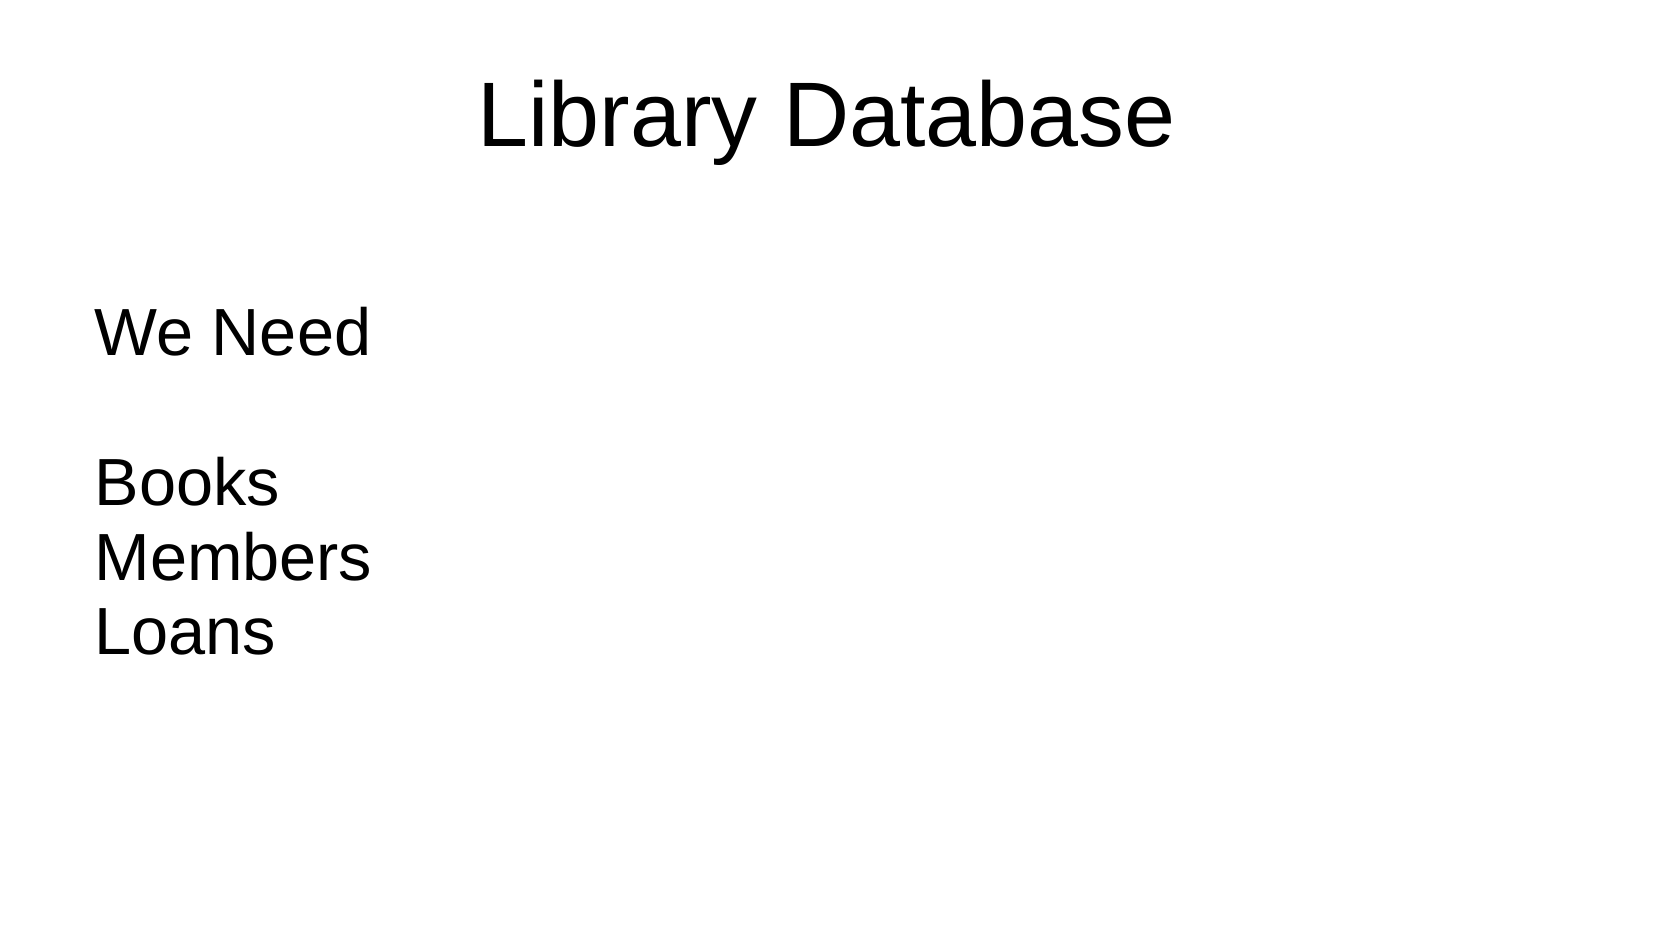

# Library Database
We Need
Books
Members
Loans